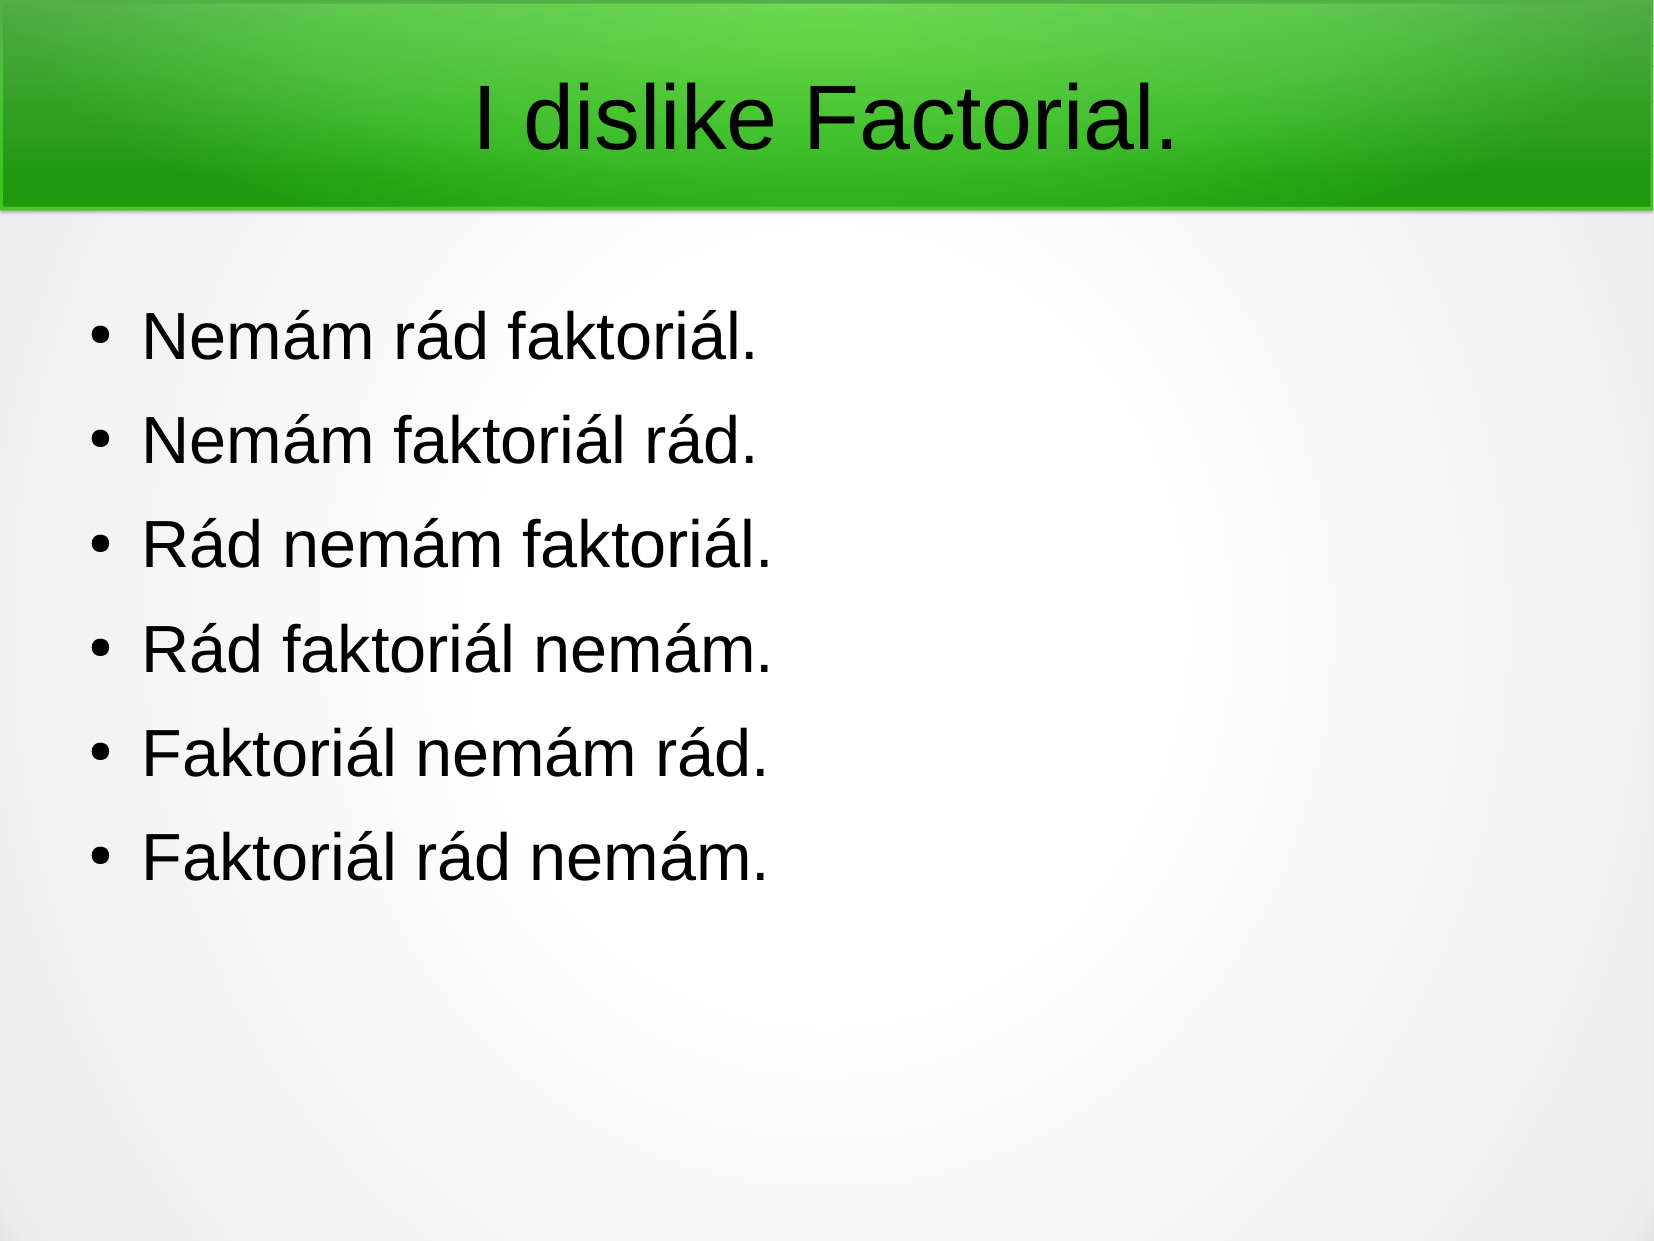

# I dislike Factorial.
Nemám rád faktoriál.
Nemám faktoriál rád.
Rád nemám faktoriál.
Rád faktoriál nemám.
Faktoriál nemám rád.
Faktoriál rád nemám.